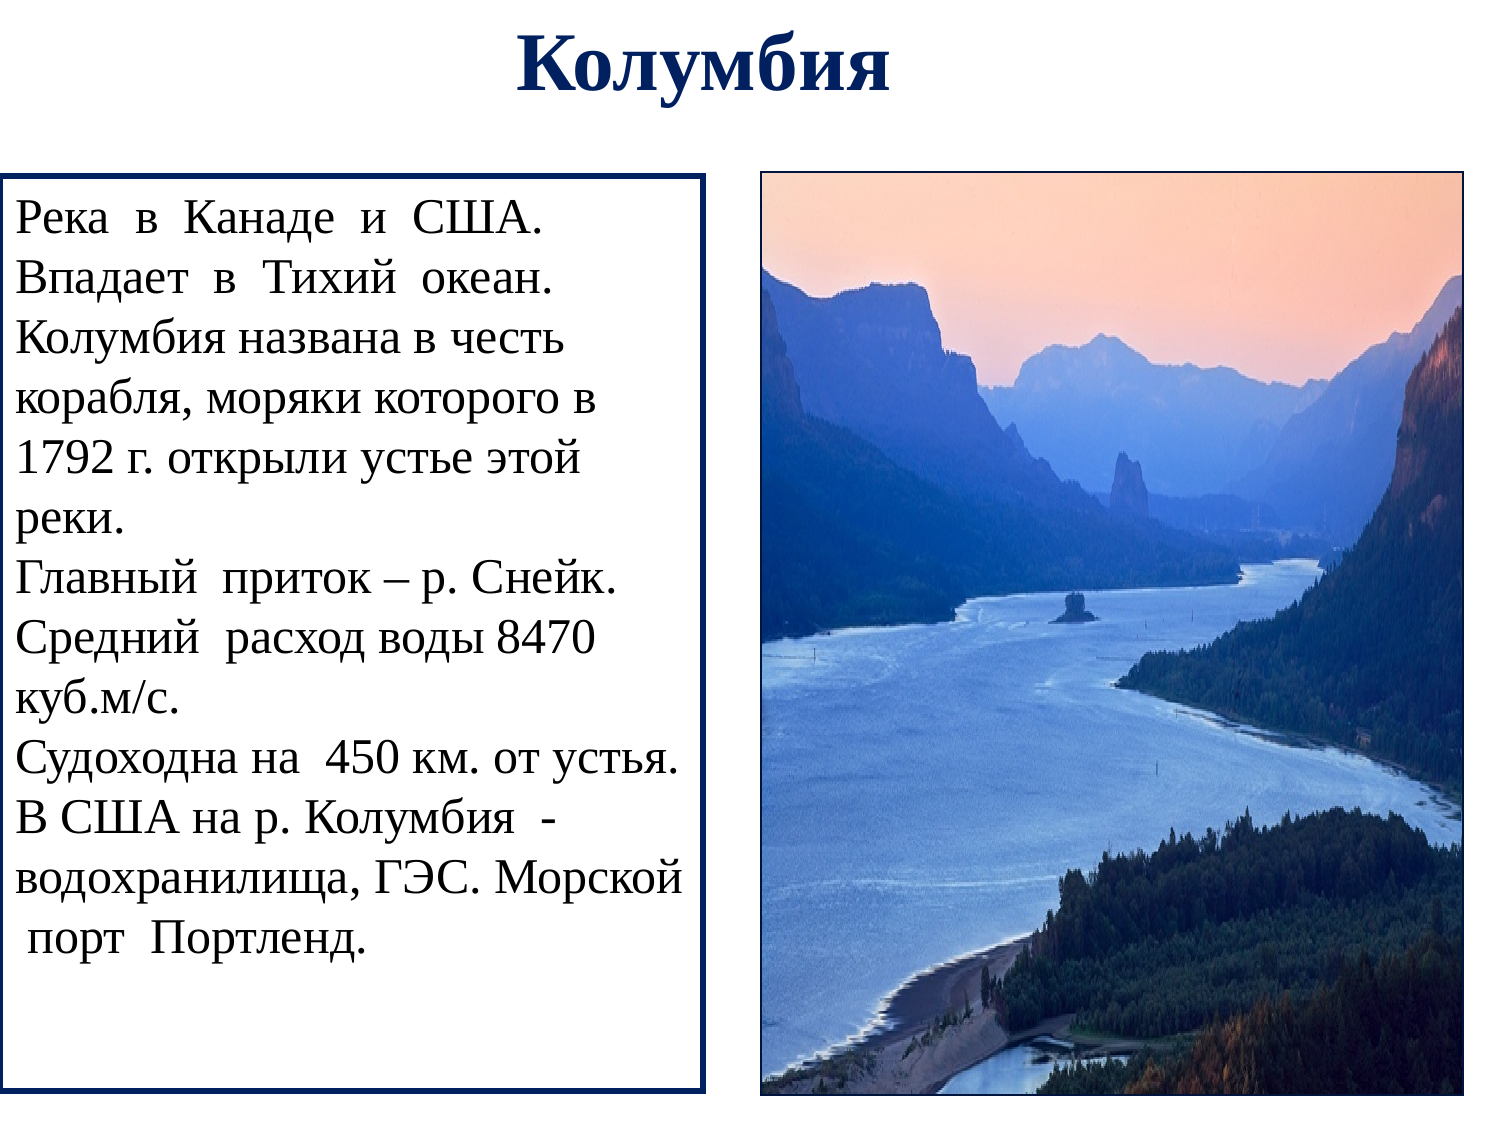

Колумбия
Река в Канаде и США. Впадает в Тихий океан. Колумбия названа в честь корабля, моряки которого в 1792 г. открыли устье этой реки.
Главный приток – р. Снейк.
Средний расход воды 8470 куб.м/с.
Судоходна на 450 км. от устья.
В США на р. Колумбия -водохранилища, ГЭС. Морской порт Портленд.